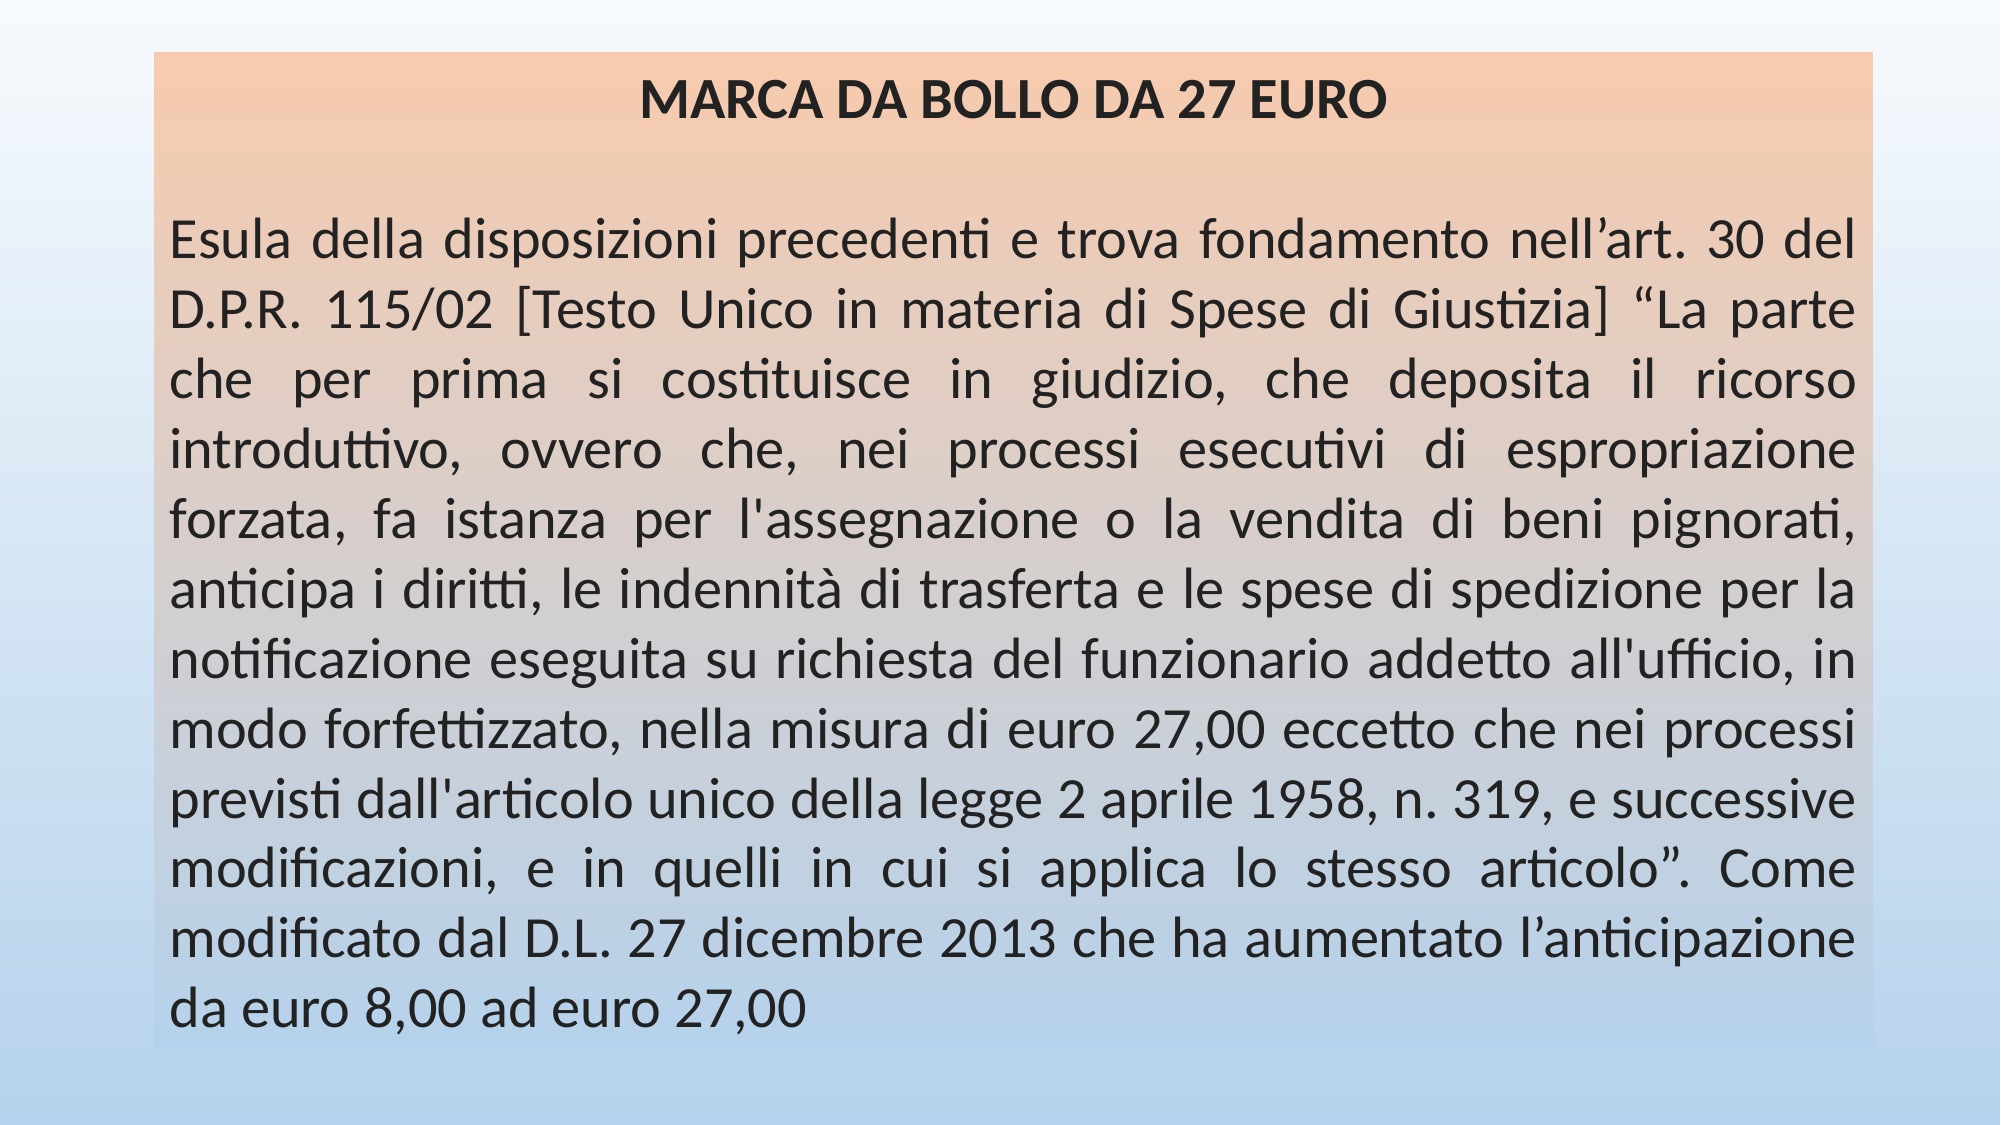

MARCA DA BOLLO DA 27 EURO
Esula della disposizioni precedenti e trova fondamento nell’art. 30 del D.P.R. 115/02 [Testo Unico in materia di Spese di Giustizia] “La parte che per prima si costituisce in giudizio, che deposita il ricorso introduttivo, ovvero che, nei processi esecutivi di espropriazione forzata, fa istanza per l'assegnazione o la vendita di beni pignorati, anticipa i diritti, le indennità di trasferta e le spese di spedizione per la notificazione eseguita su richiesta del funzionario addetto all'ufficio, in modo forfettizzato, nella misura di euro 27,00 eccetto che nei processi previsti dall'articolo unico della legge 2 aprile 1958, n. 319, e successive modificazioni, e in quelli in cui si applica lo stesso articolo”. Come modificato dal D.L. 27 dicembre 2013 che ha aumentato l’anticipazione da euro 8,00 ad euro 27,00